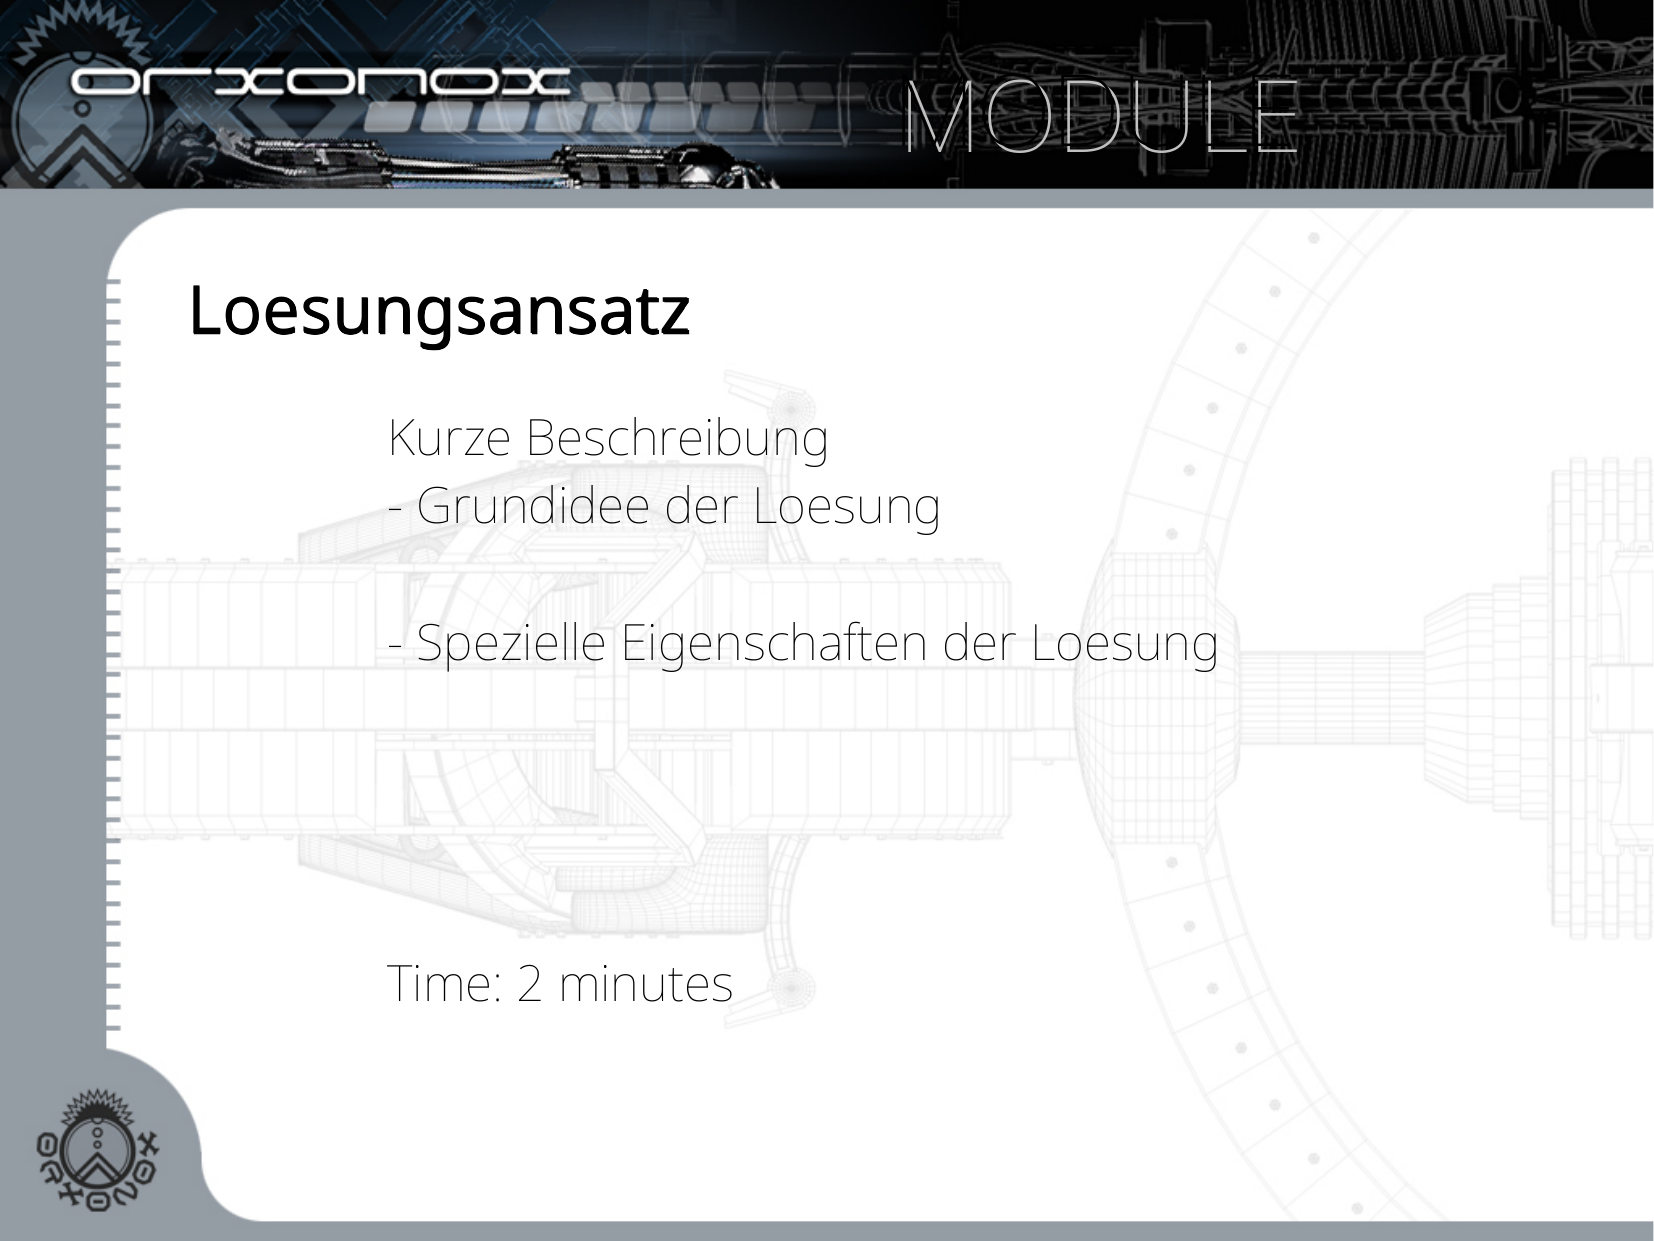

MODULE
Loesungsansatz
Kurze Beschreibung
- Grundidee der Loesung
- Spezielle Eigenschaften der Loesung
Time: 2 minutes